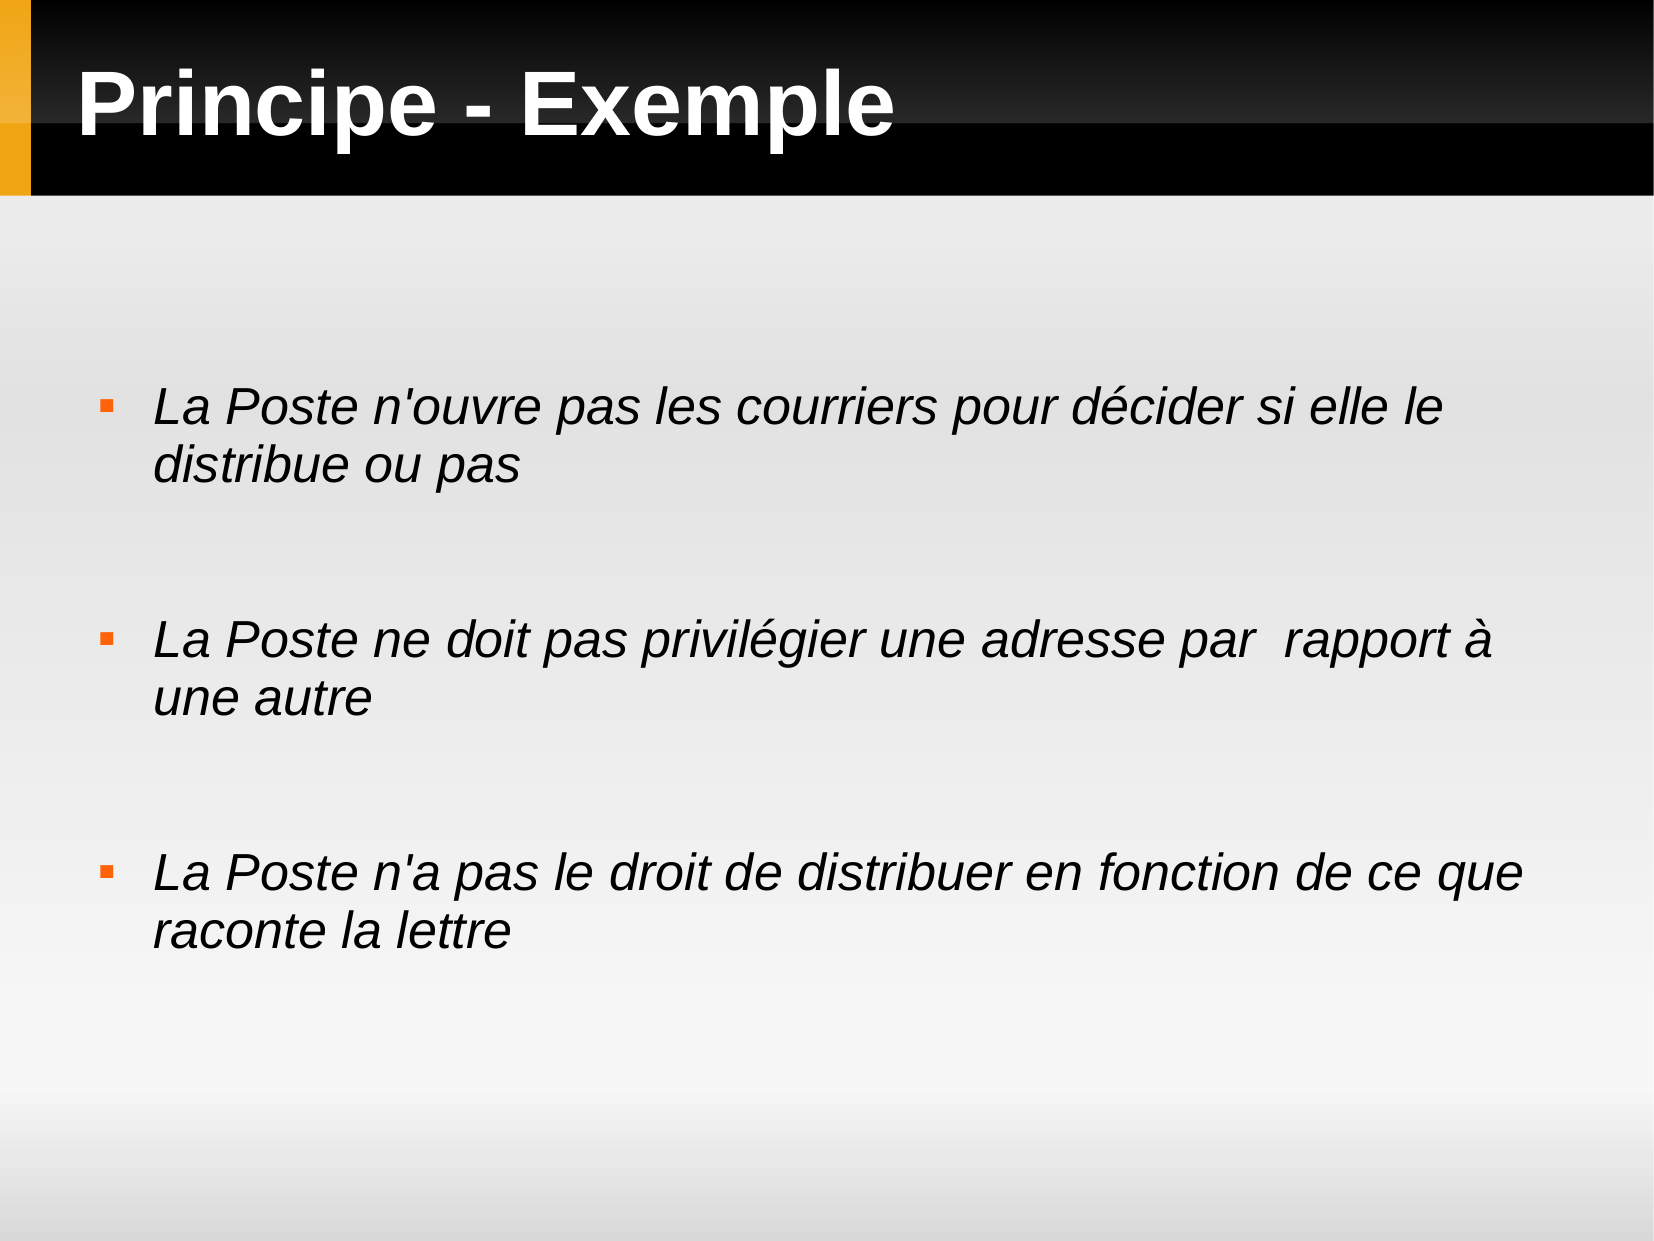

# Principe - Exemple
La Poste n'ouvre pas les courriers pour décider si elle le distribue ou pas
La Poste ne doit pas privilégier une adresse par rapport à une autre
La Poste n'a pas le droit de distribuer en fonction de ce que raconte la lettre